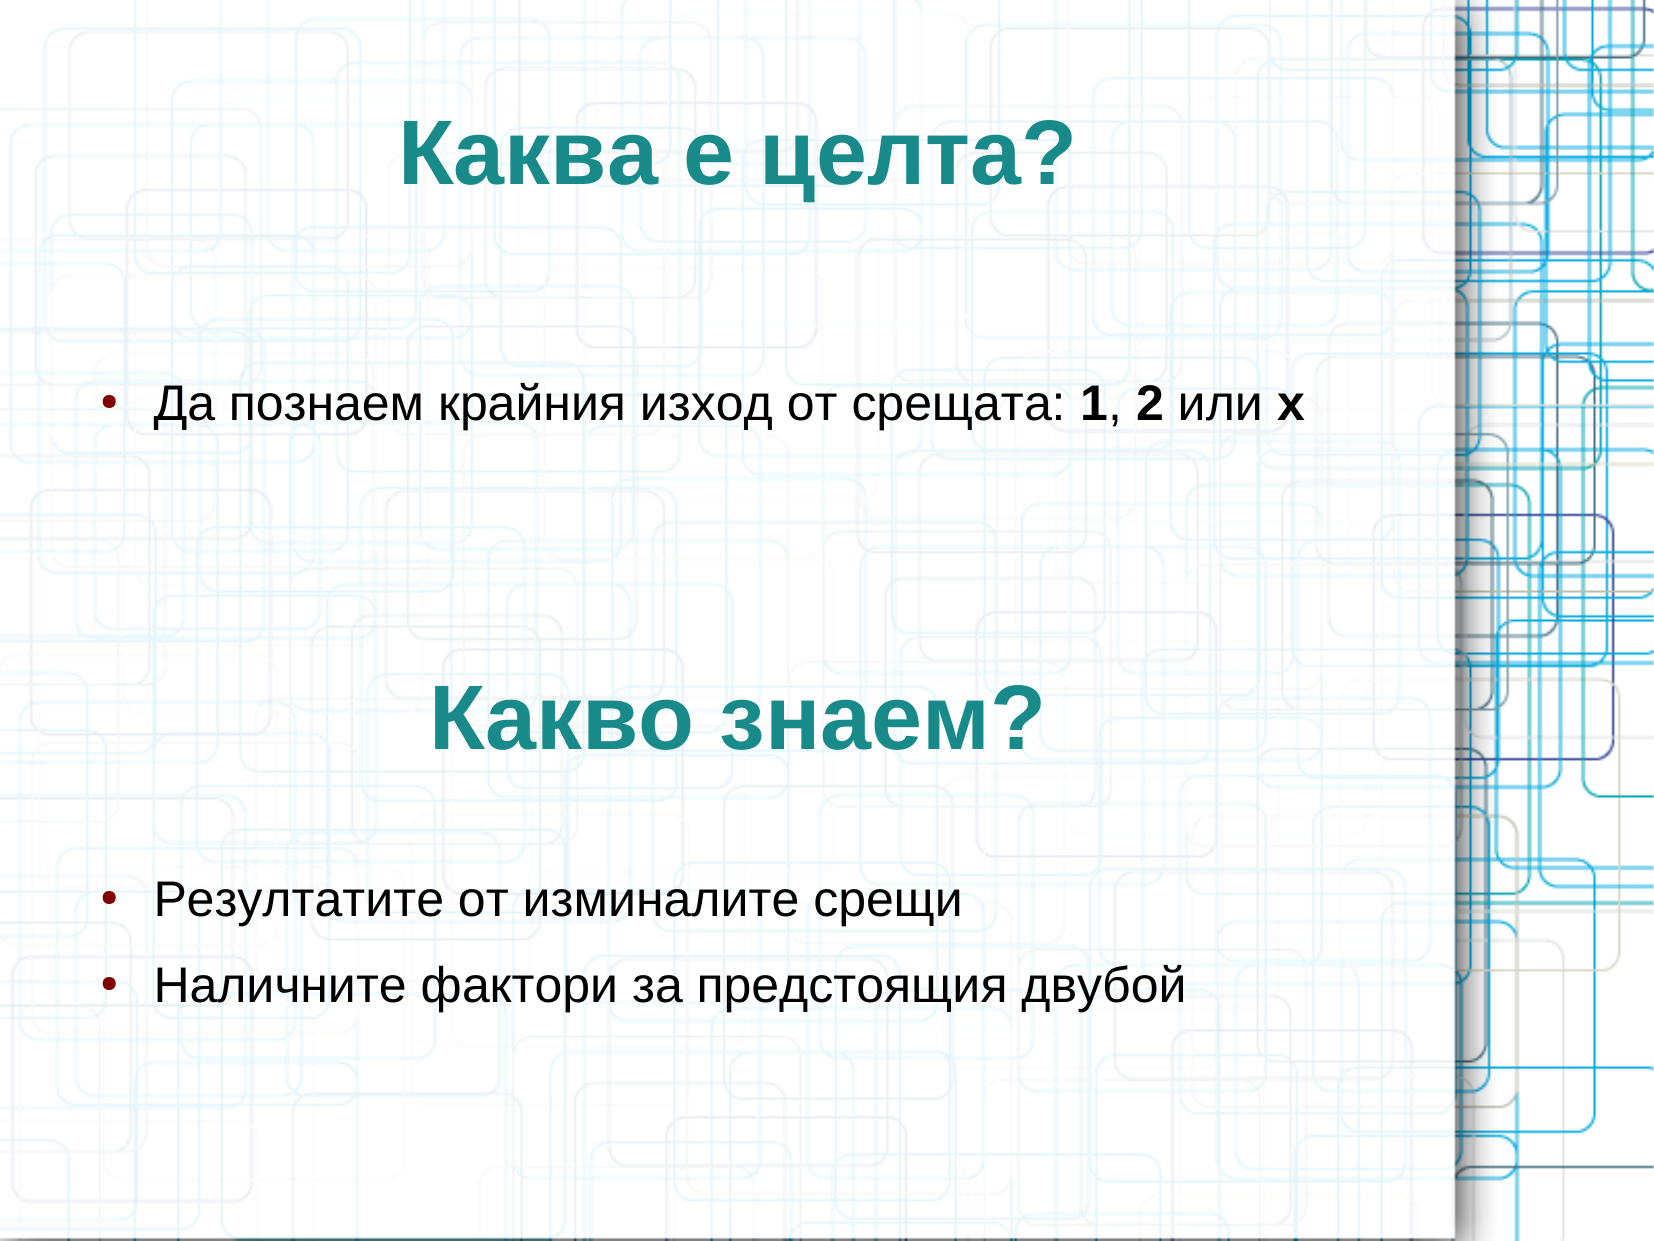

# Каква е целта?
Да познаем крайния изход от срещата: 1, 2 или х
Какво знаем?
Резултатите от изминалите срещи
Наличните фактори за предстоящия двубой